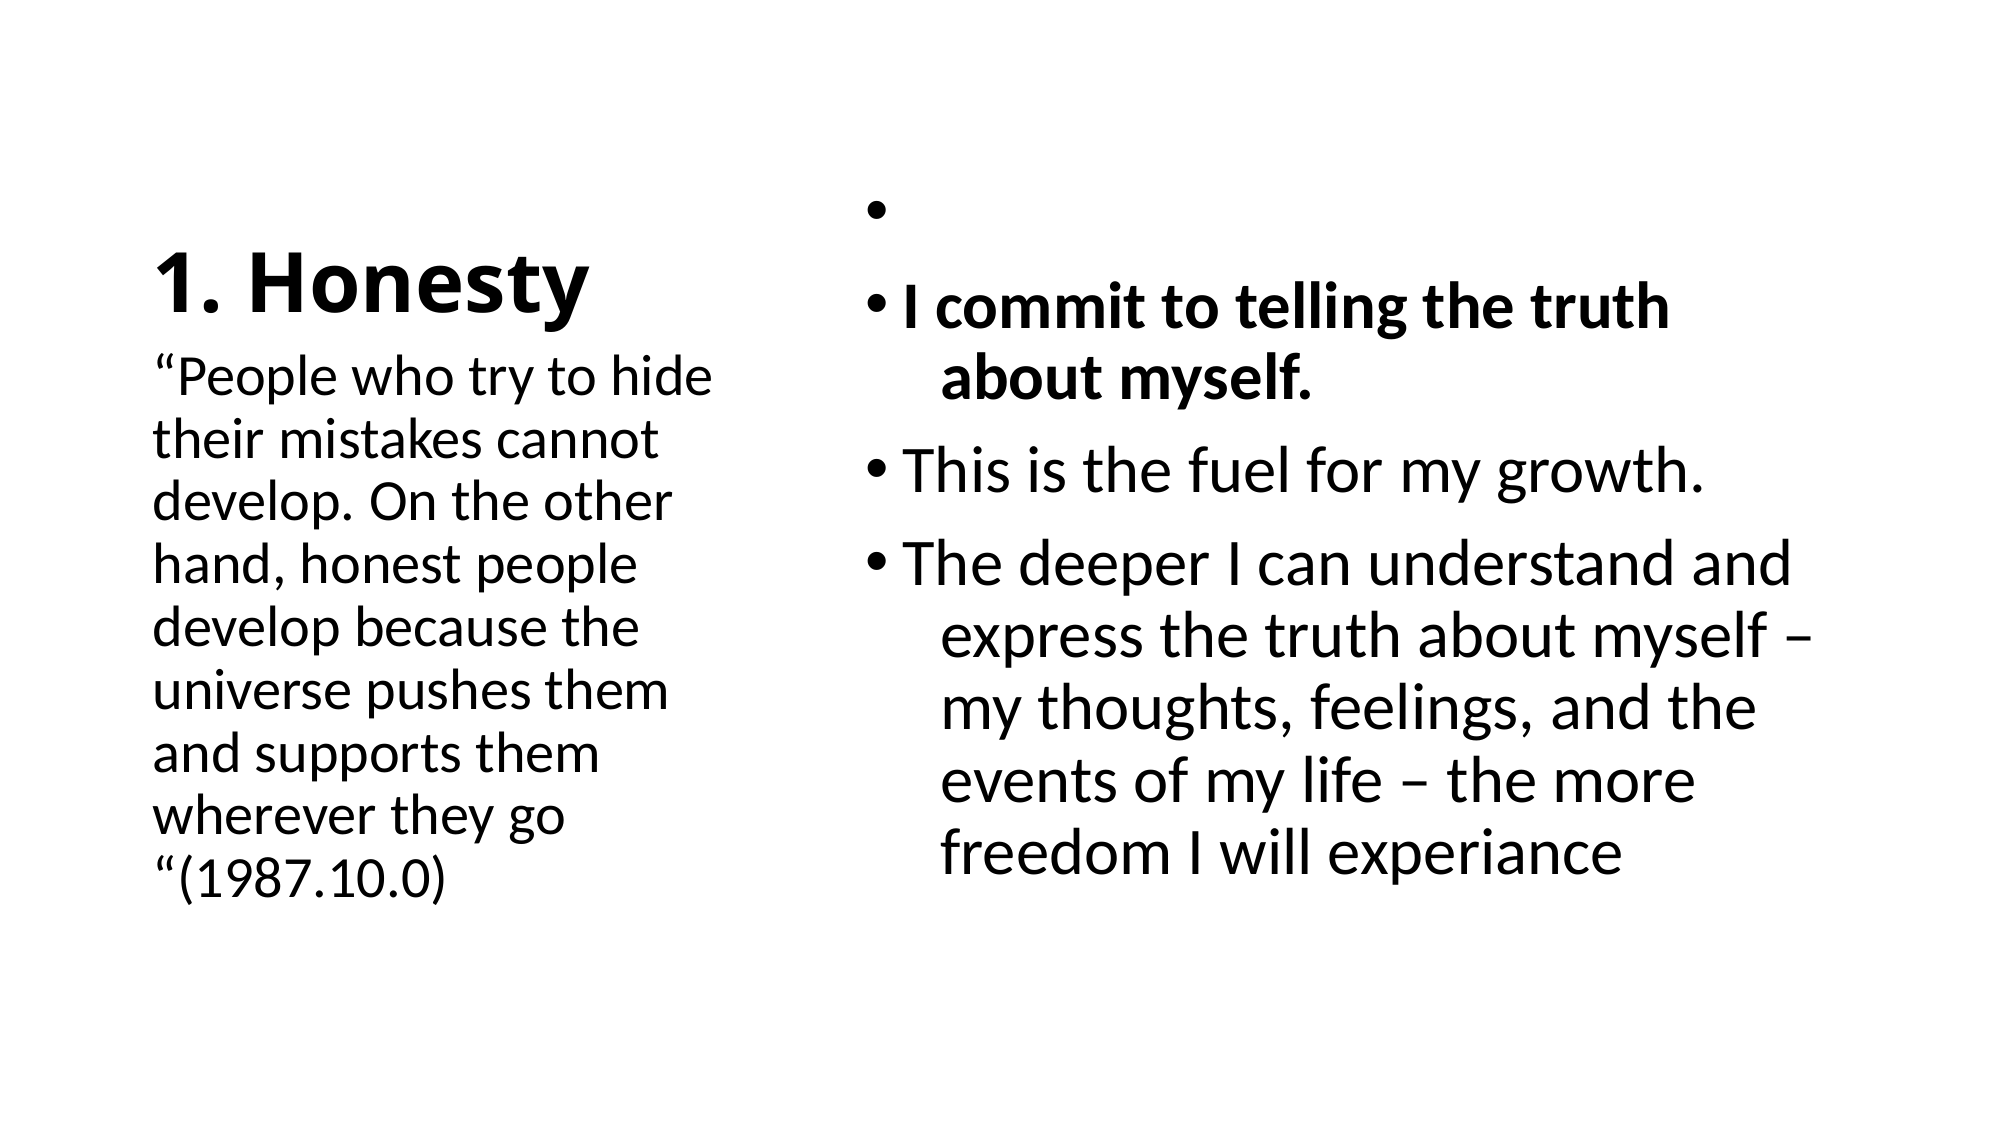

# 1. Honesty
I commit to telling the truth about myself.
This is the fuel for my growth.
The deeper I can understand and express the truth about myself – my thoughts, feelings, and the events of my life – the more freedom I will experiance
“People who try to hide their mistakes cannot develop. On the other hand, honest people develop because the universe pushes them and supports them wherever they go “(1987.10.0)